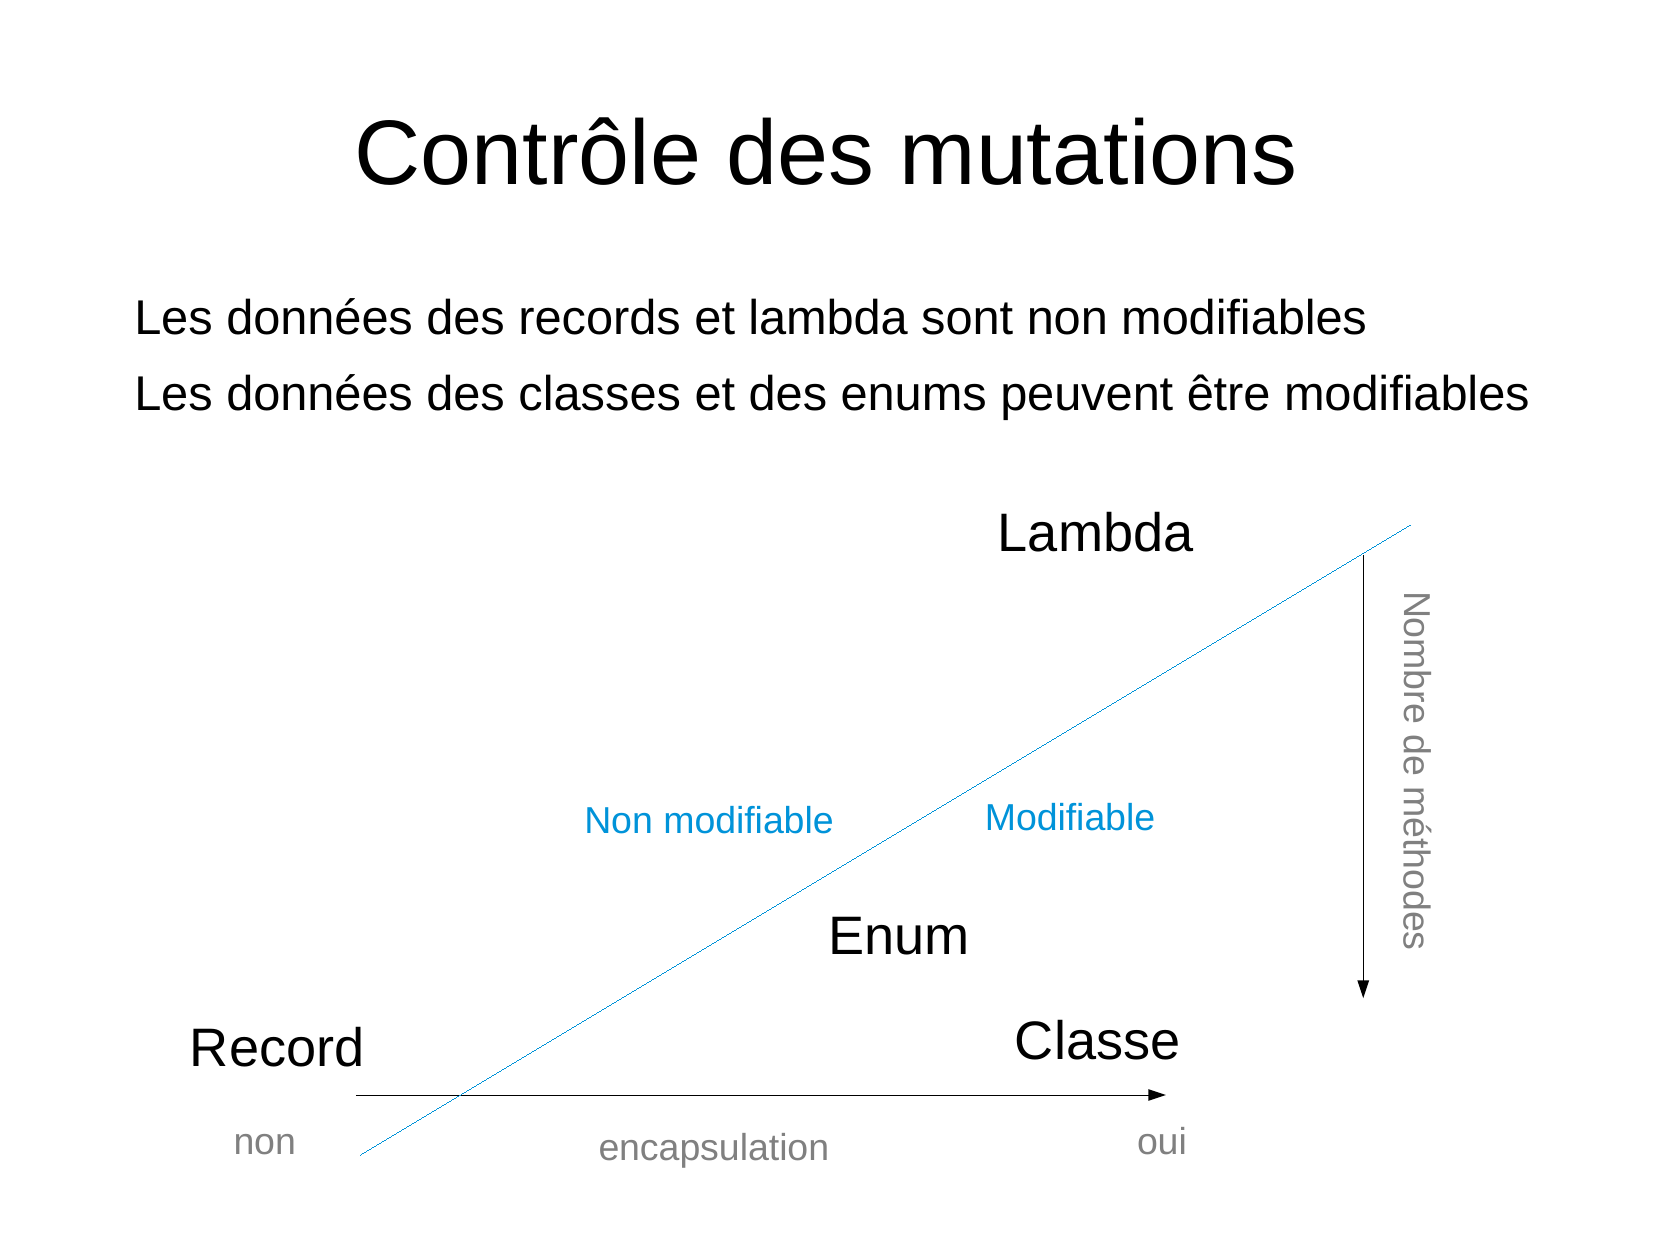

# Contrôle des mutations
Les données des records et lambda sont non modifiables
Les données des classes et des enums peuvent être modifiables
Lambda
Nombre de méthodes
Modifiable
Non modifiable
Enum
Classe
Record
non
oui
encapsulation